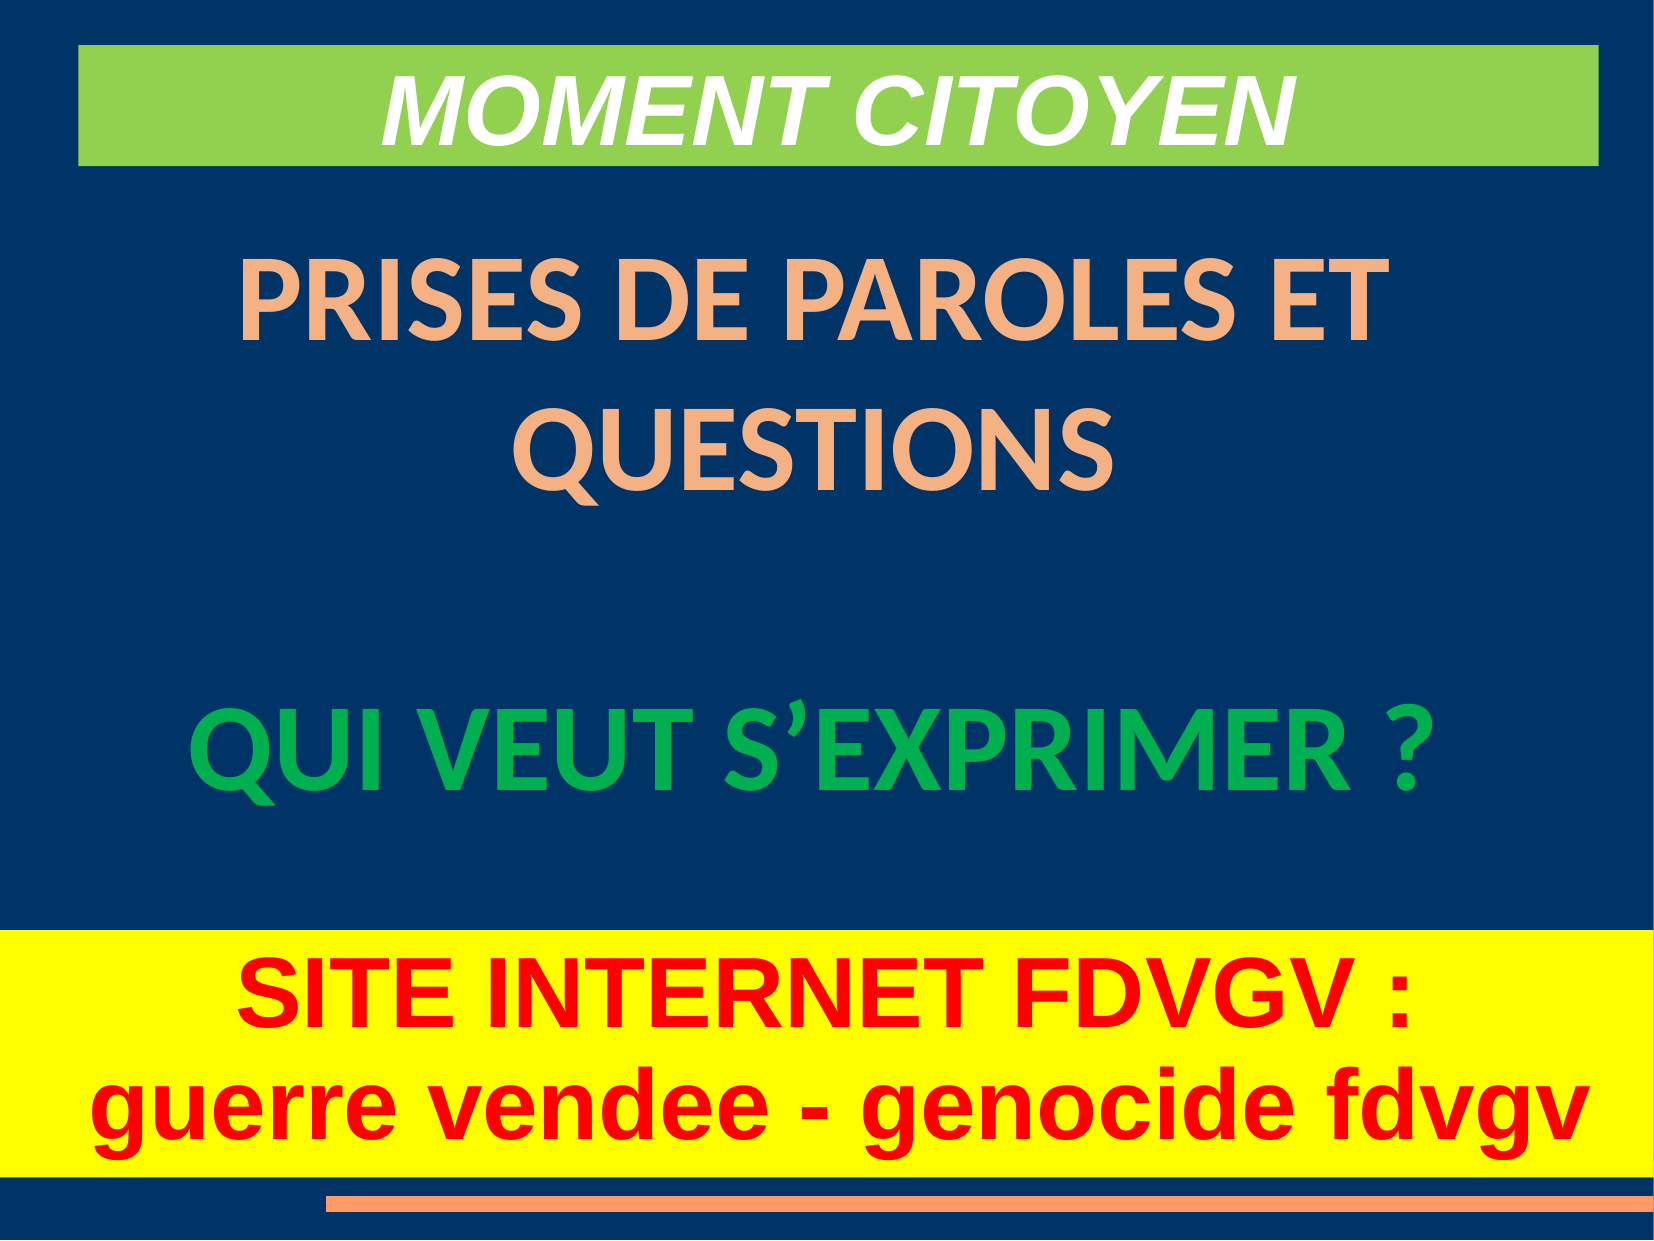

# MOMENT CITOYEN
PRISES DE PAROLES ET QUESTIONS
QUI VEUT S’EXPRIMER ?
SITE INTERNET FDVGV :
 guerre vendee - genocide fdvgv